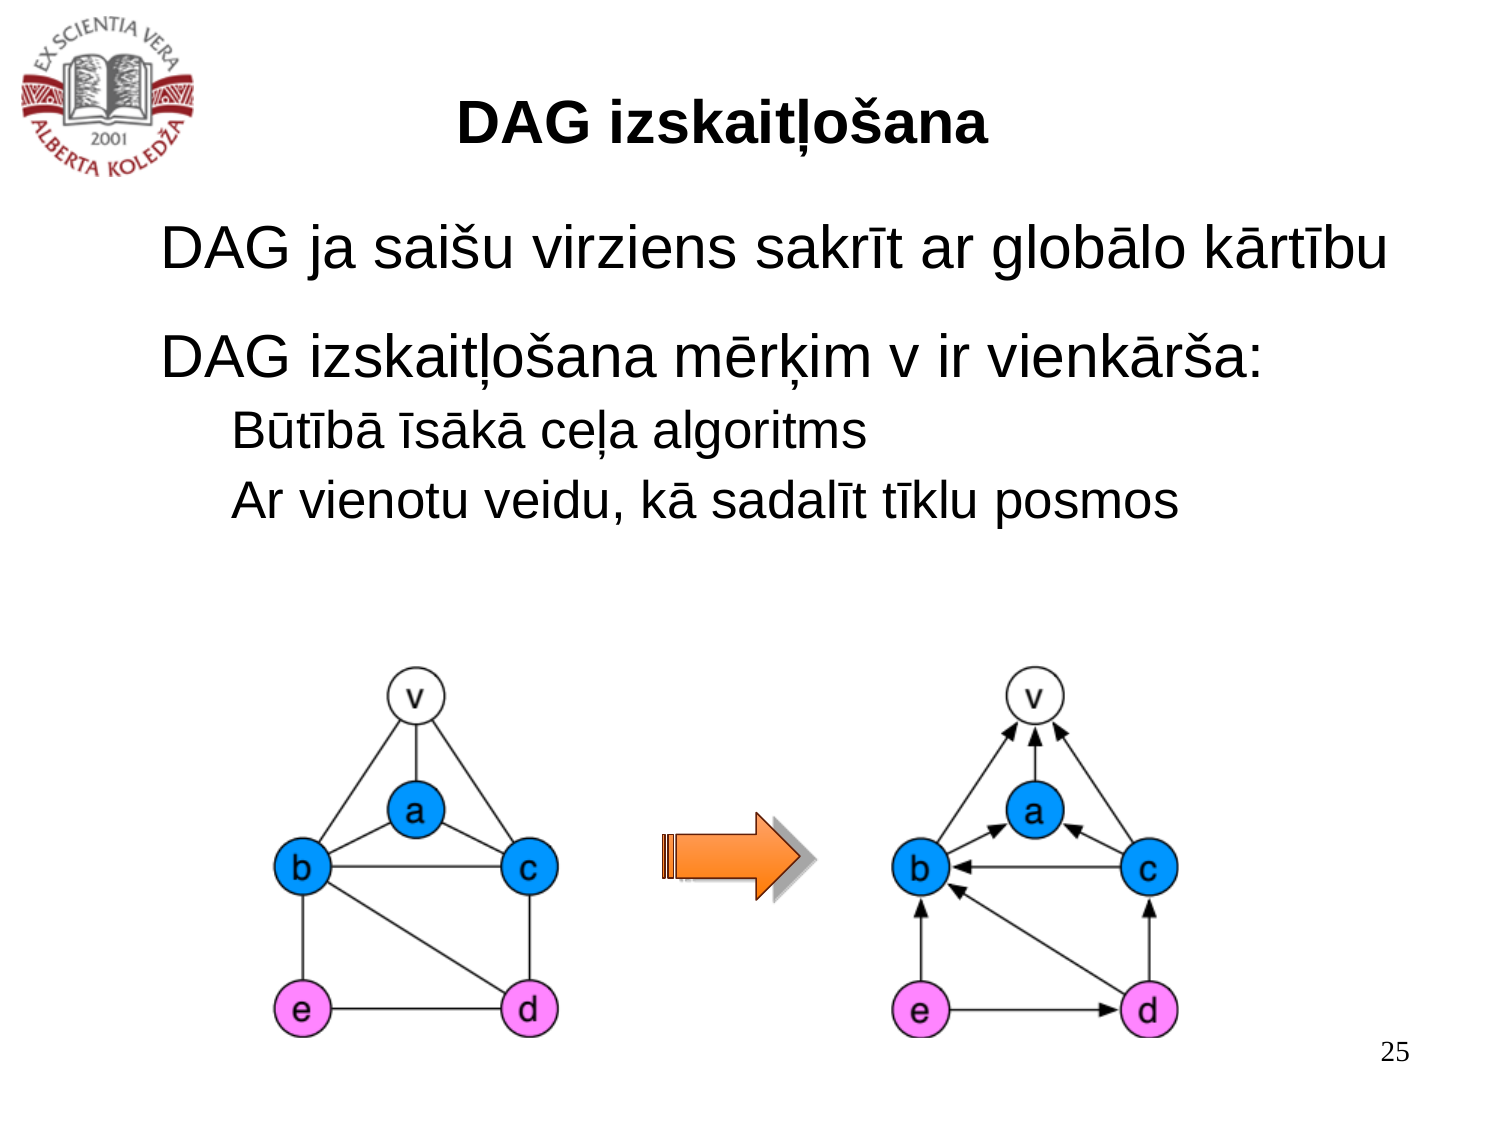

# DAG izskaitļošana
DAG ja saišu virziens sakrīt ar globālo kārtību
DAG izskaitļošana mērķim v ir vienkārša:
Būtībā īsākā ceļa algoritms
Ar vienotu veidu, kā sadalīt tīklu posmos